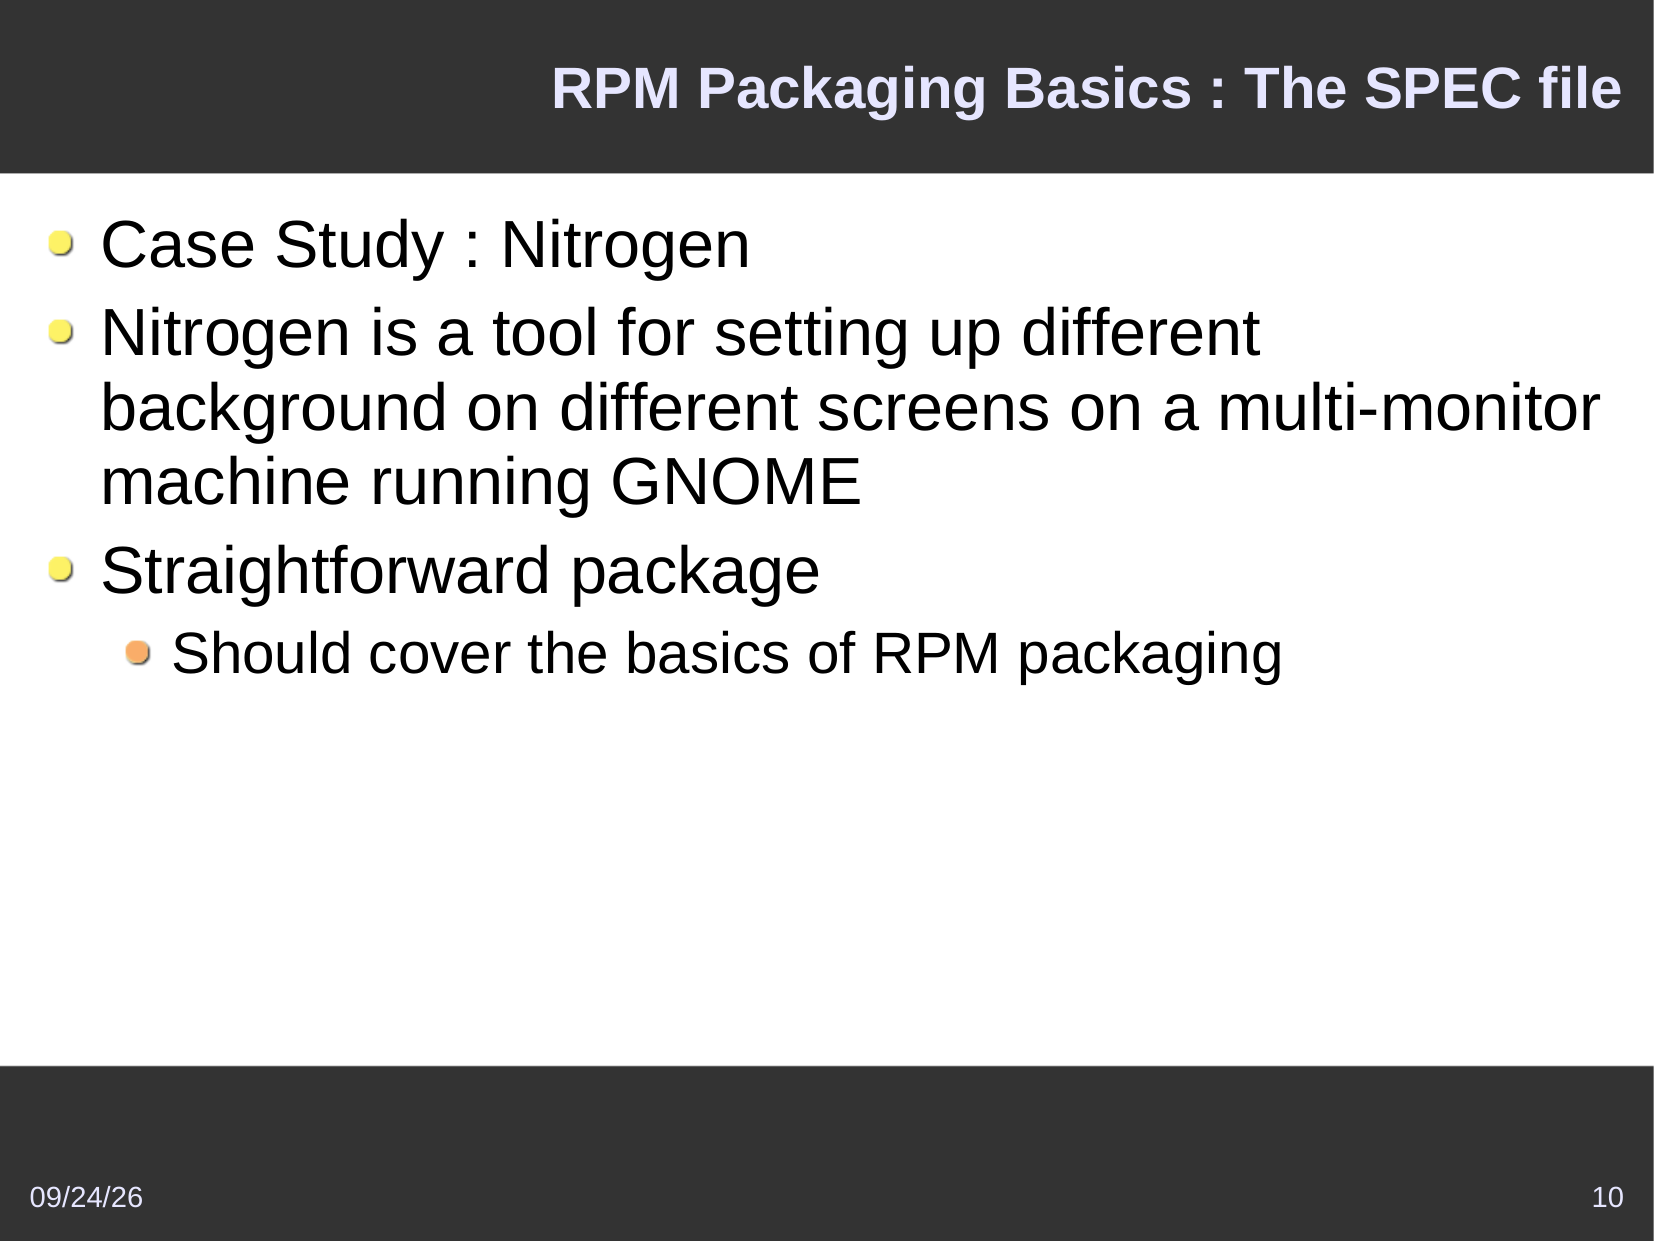

# RPM Packaging Basics : The SPEC file
Case Study : Nitrogen
Nitrogen is a tool for setting up different background on different screens on a multi-monitor machine running GNOME
Straightforward package
Should cover the basics of RPM packaging
10